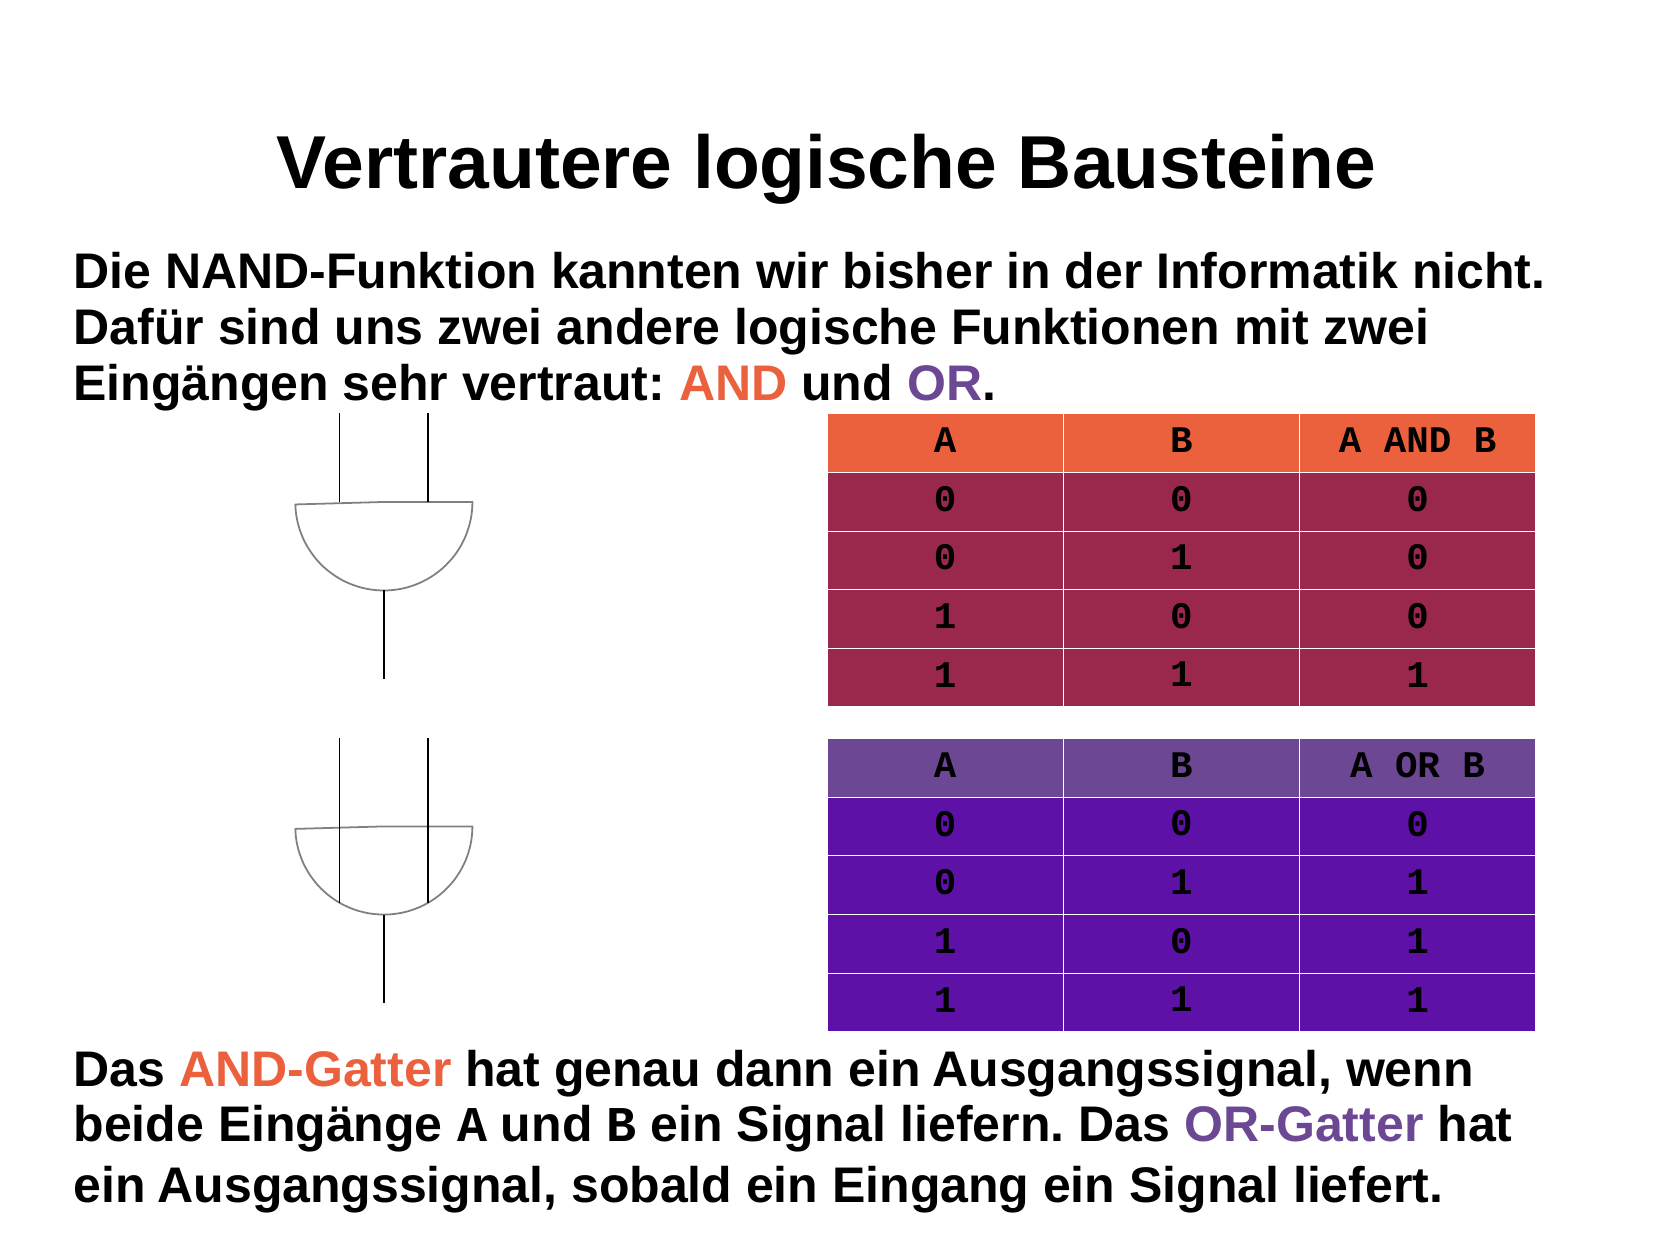

# Vertrautere logische Bausteine
Die NAND-Funktion kannten wir bisher in der Informatik nicht. Dafür sind uns zwei andere logische Funktionen mit zwei Eingängen sehr vertraut: AND und OR.
| A | B | A AND B |
| --- | --- | --- |
| 0 | 0 | 0 |
| 0 | 1 | 0 |
| 1 | 0 | 0 |
| 1 | 1 | 1 |
| A | B | A OR B |
| --- | --- | --- |
| 0 | 0 | 0 |
| 0 | 1 | 1 |
| 1 | 0 | 1 |
| 1 | 1 | 1 |
Das AND-Gatter hat genau dann ein Ausgangssignal, wenn beide Eingänge A und B ein Signal liefern. Das OR-Gatter hat ein Ausgangssignal, sobald ein Eingang ein Signal liefert.